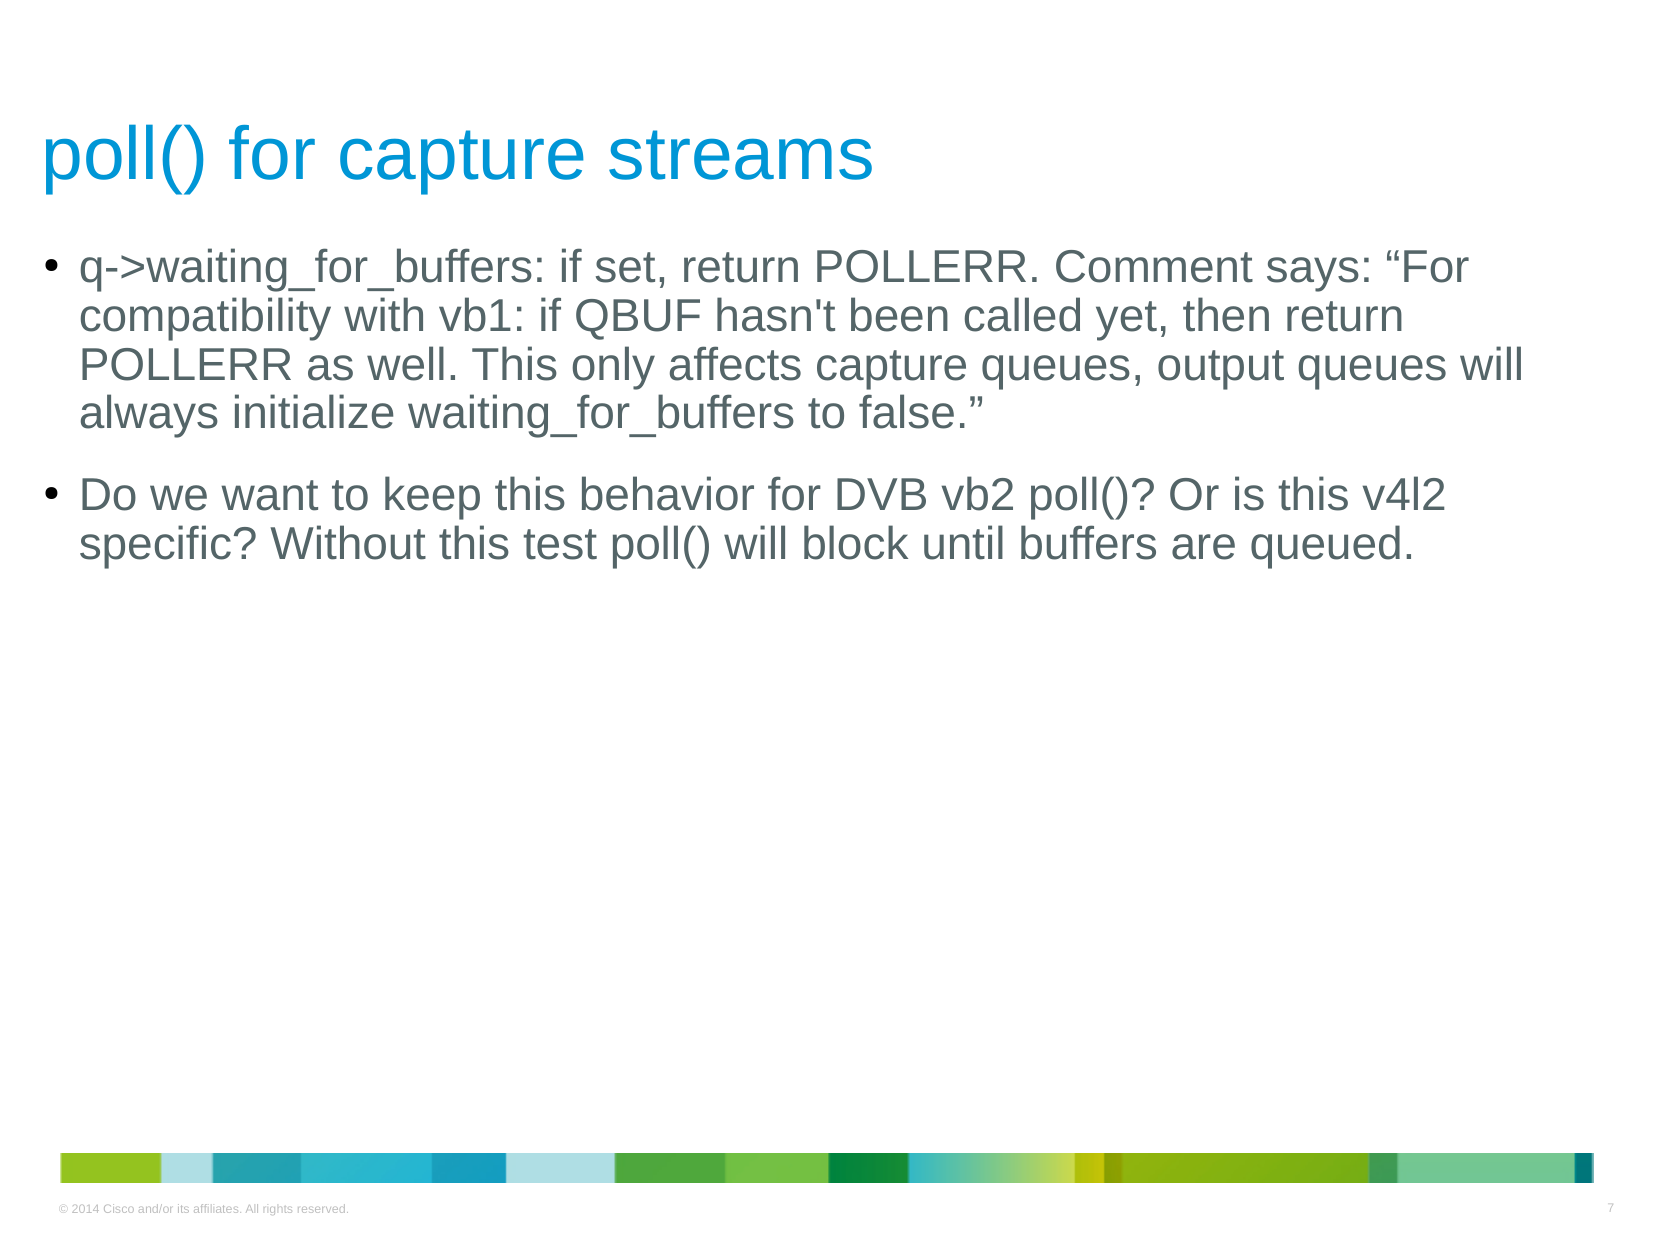

# poll() for capture streams
q->waiting_for_buffers: if set, return POLLERR. Comment says: “For compatibility with vb1: if QBUF hasn't been called yet, then return POLLERR as well. This only affects capture queues, output queues will always initialize waiting_for_buffers to false.”
Do we want to keep this behavior for DVB vb2 poll()? Or is this v4l2 specific? Without this test poll() will block until buffers are queued.